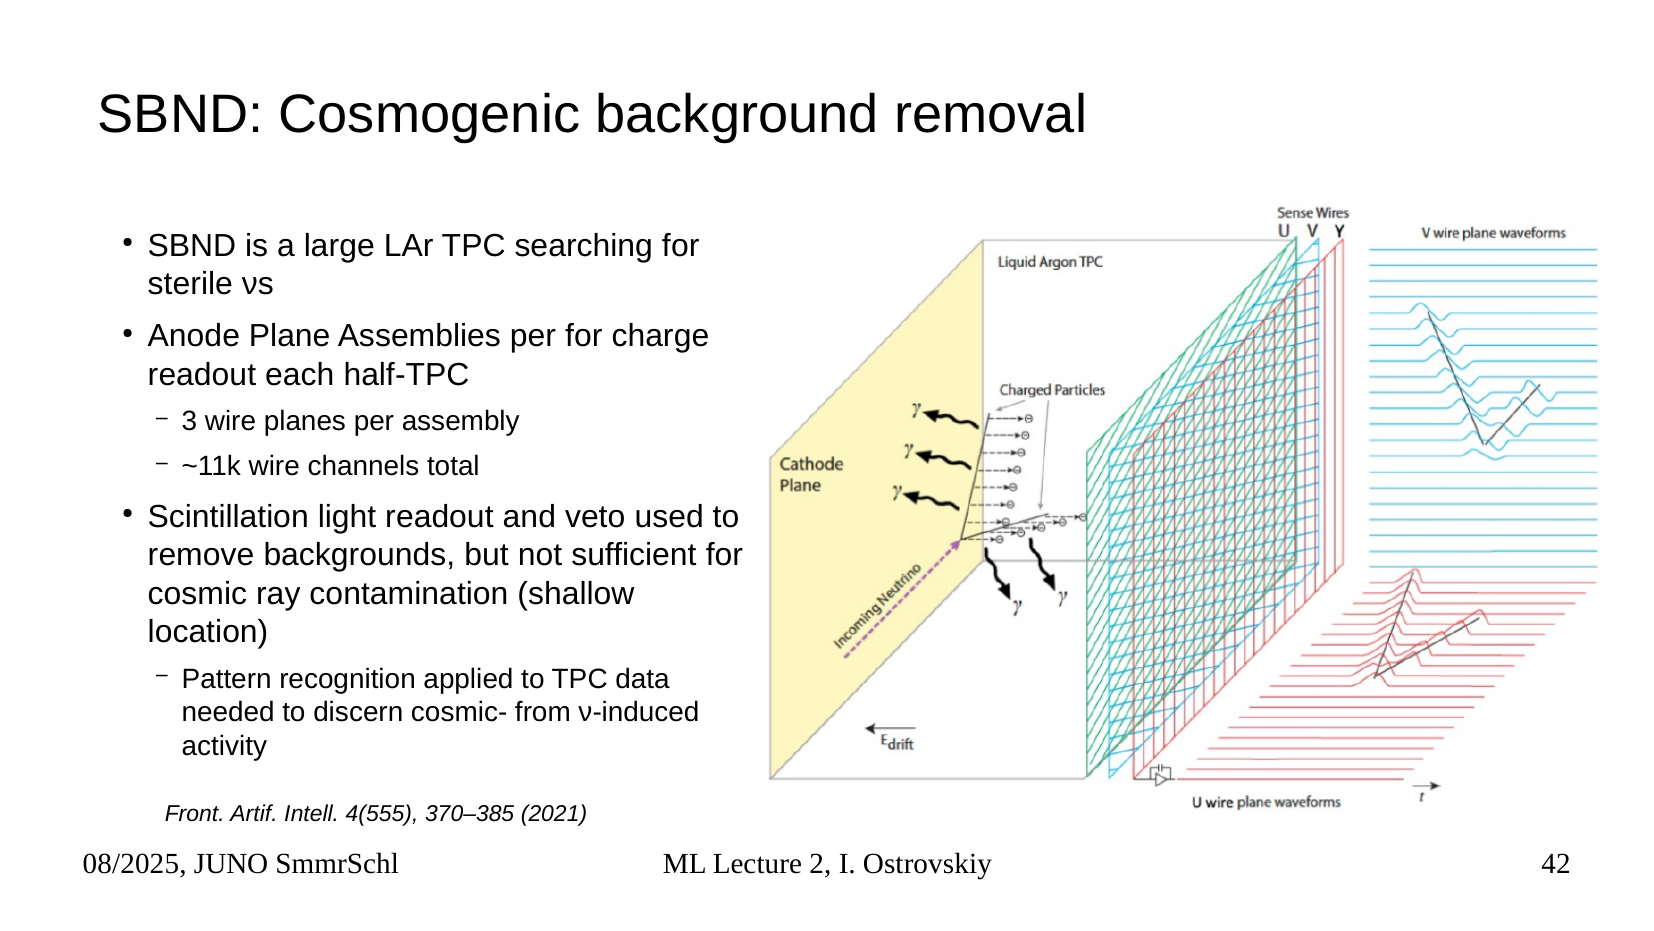

# SBND: Cosmogenic background removal
SBND is a large LAr TPC searching for sterile νs
Anode Plane Assemblies per for charge readout each half-TPC
3 wire planes per assembly
~11k wire channels total
Scintillation light readout and veto used to remove backgrounds, but not sufficient for cosmic ray contamination (shallow location)
Pattern recognition applied to TPC data needed to discern cosmic- from ν-induced activity
Front. Artif. Intell. 4(555), 370–385 (2021)
08/2025, JUNO SmmrSchl
ML Lecture 2, I. Ostrovskiy
42